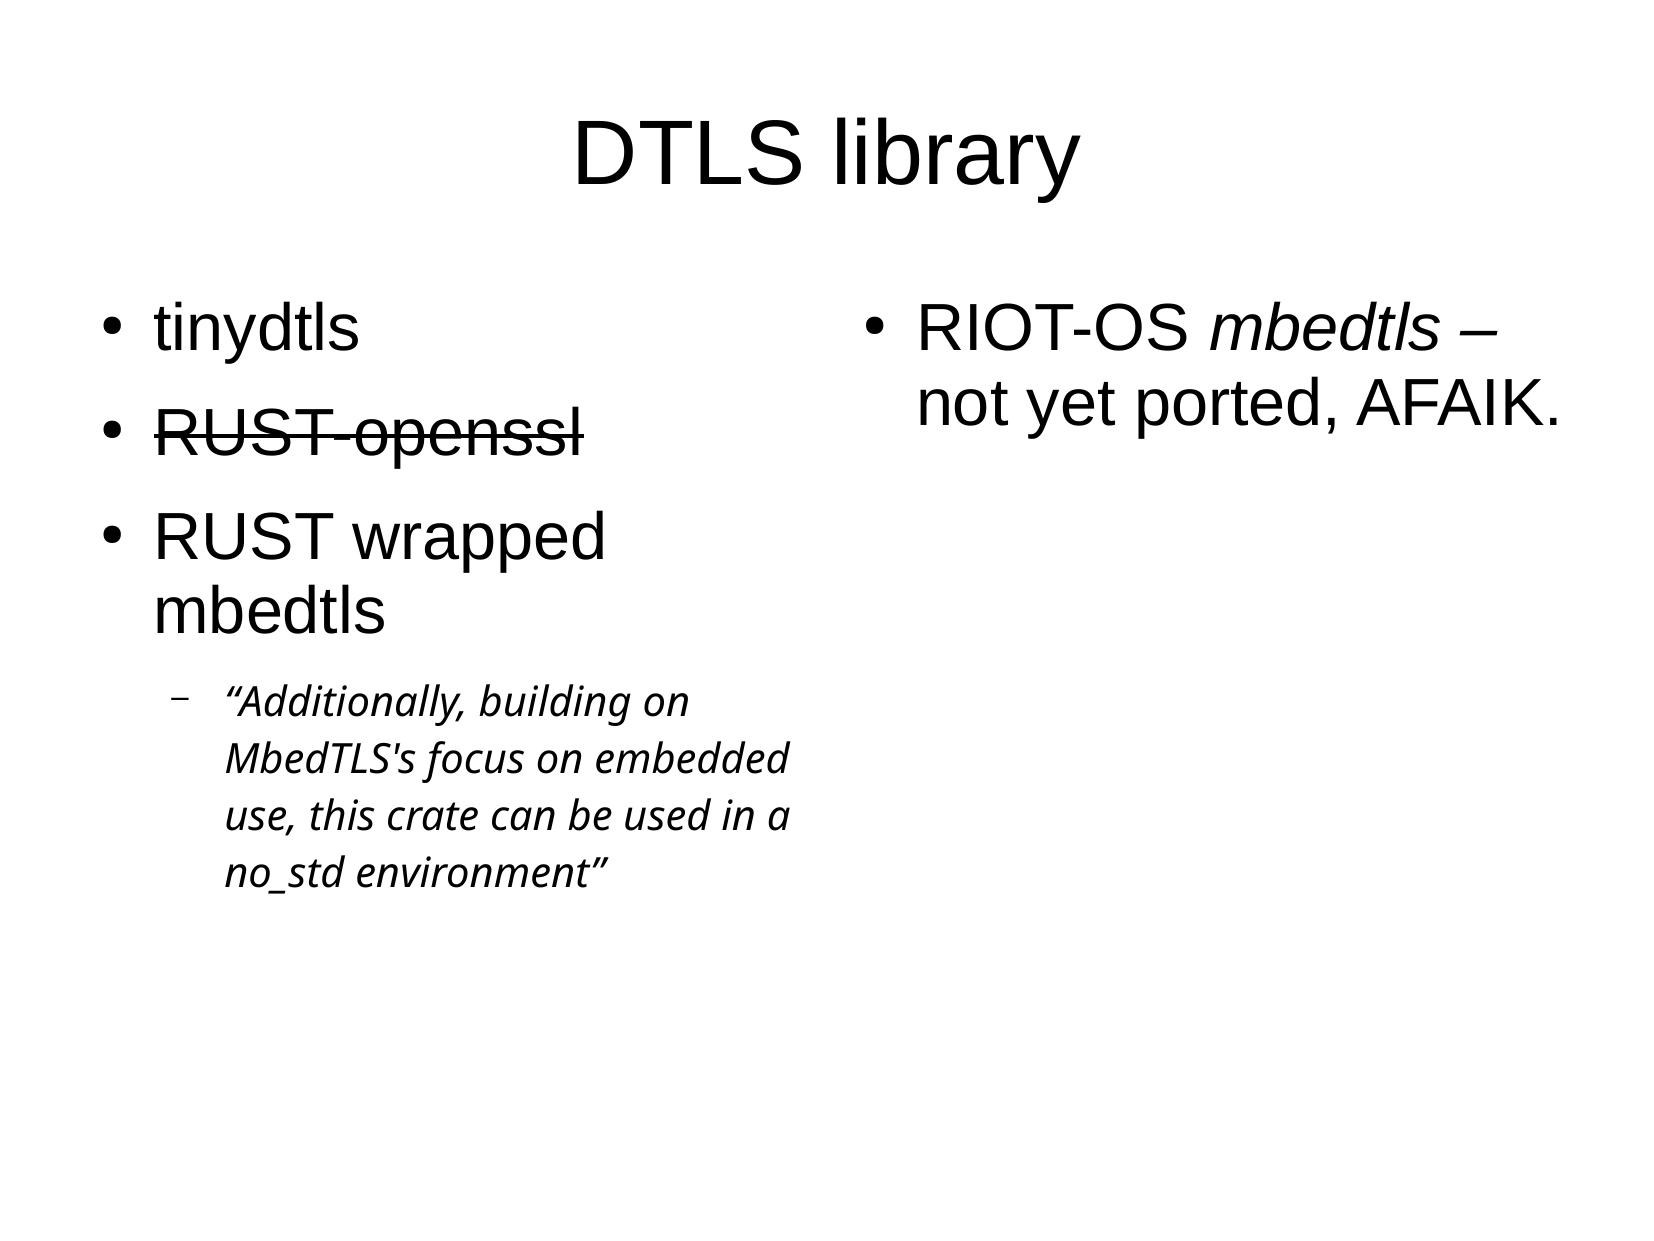

# DTLS library
tinydtls
RUST-openssl
RUST wrapped mbedtls
“Additionally, building on MbedTLS's focus on embedded use, this crate can be used in a no_std environment”
RIOT-OS mbedtls – not yet ported, AFAIK.